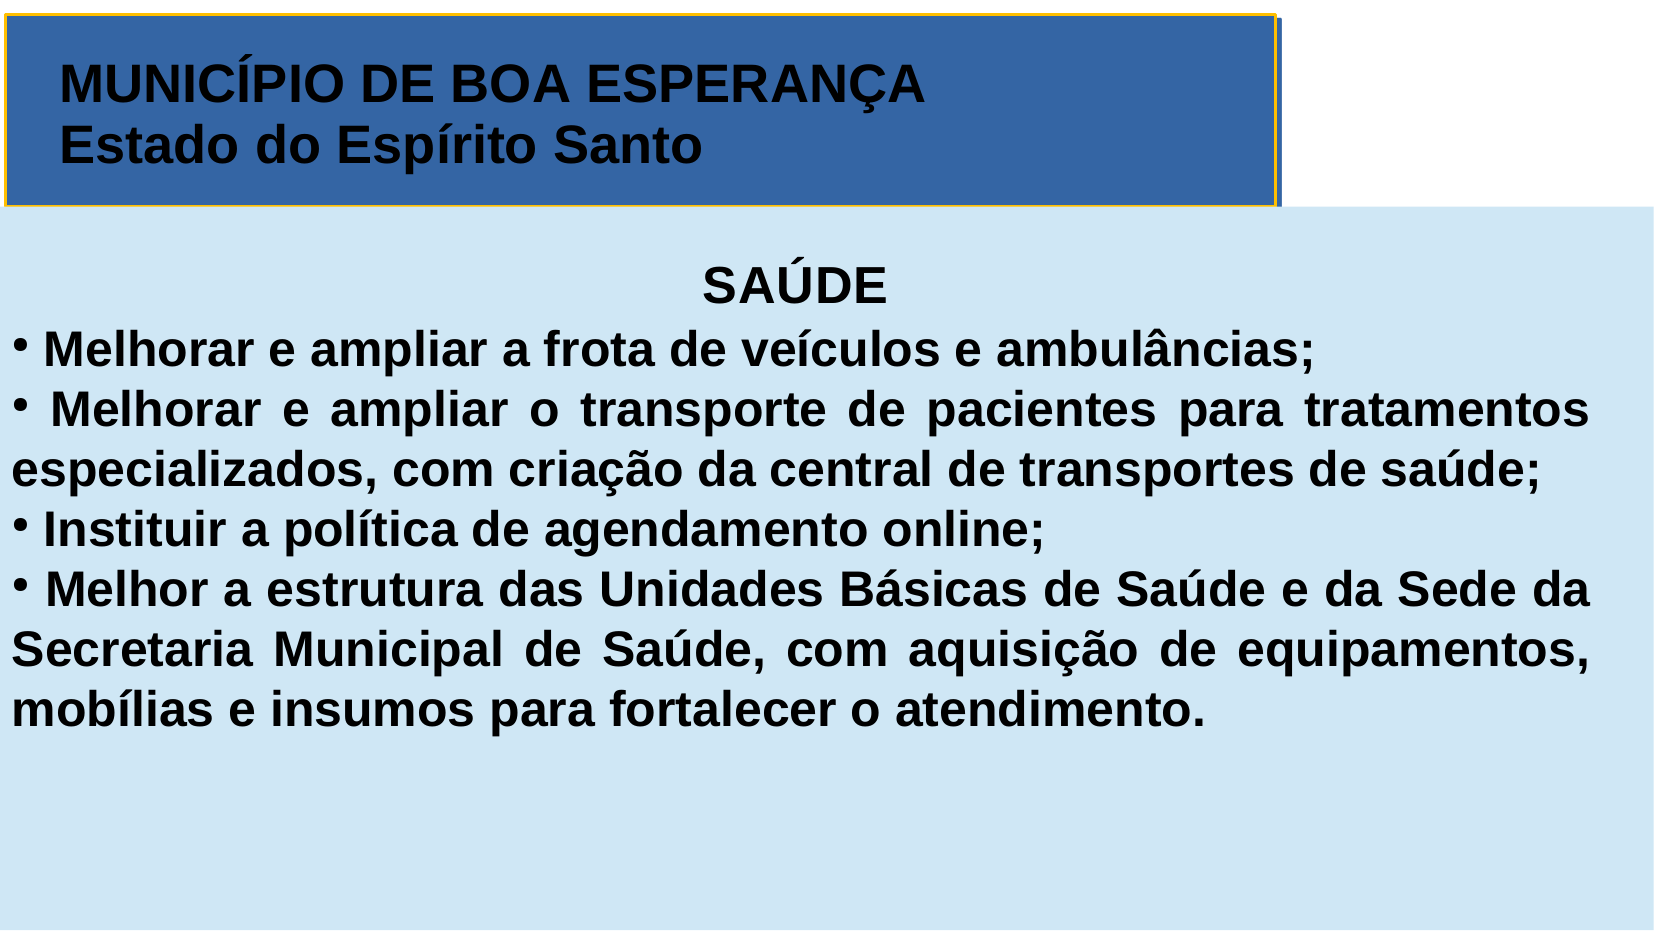

# MUNICÍPIO DE BOA ESPERANÇA		Estado do Espírito Santo
SAÚDE
 Melhorar e ampliar a frota de veículos e ambulâncias;
 Melhorar e ampliar o transporte de pacientes para tratamentos especializados, com criação da central de transportes de saúde;
 Instituir a política de agendamento online;
 Melhor a estrutura das Unidades Básicas de Saúde e da Sede da Secretaria Municipal de Saúde, com aquisição de equipamentos, mobílias e insumos para fortalecer o atendimento.